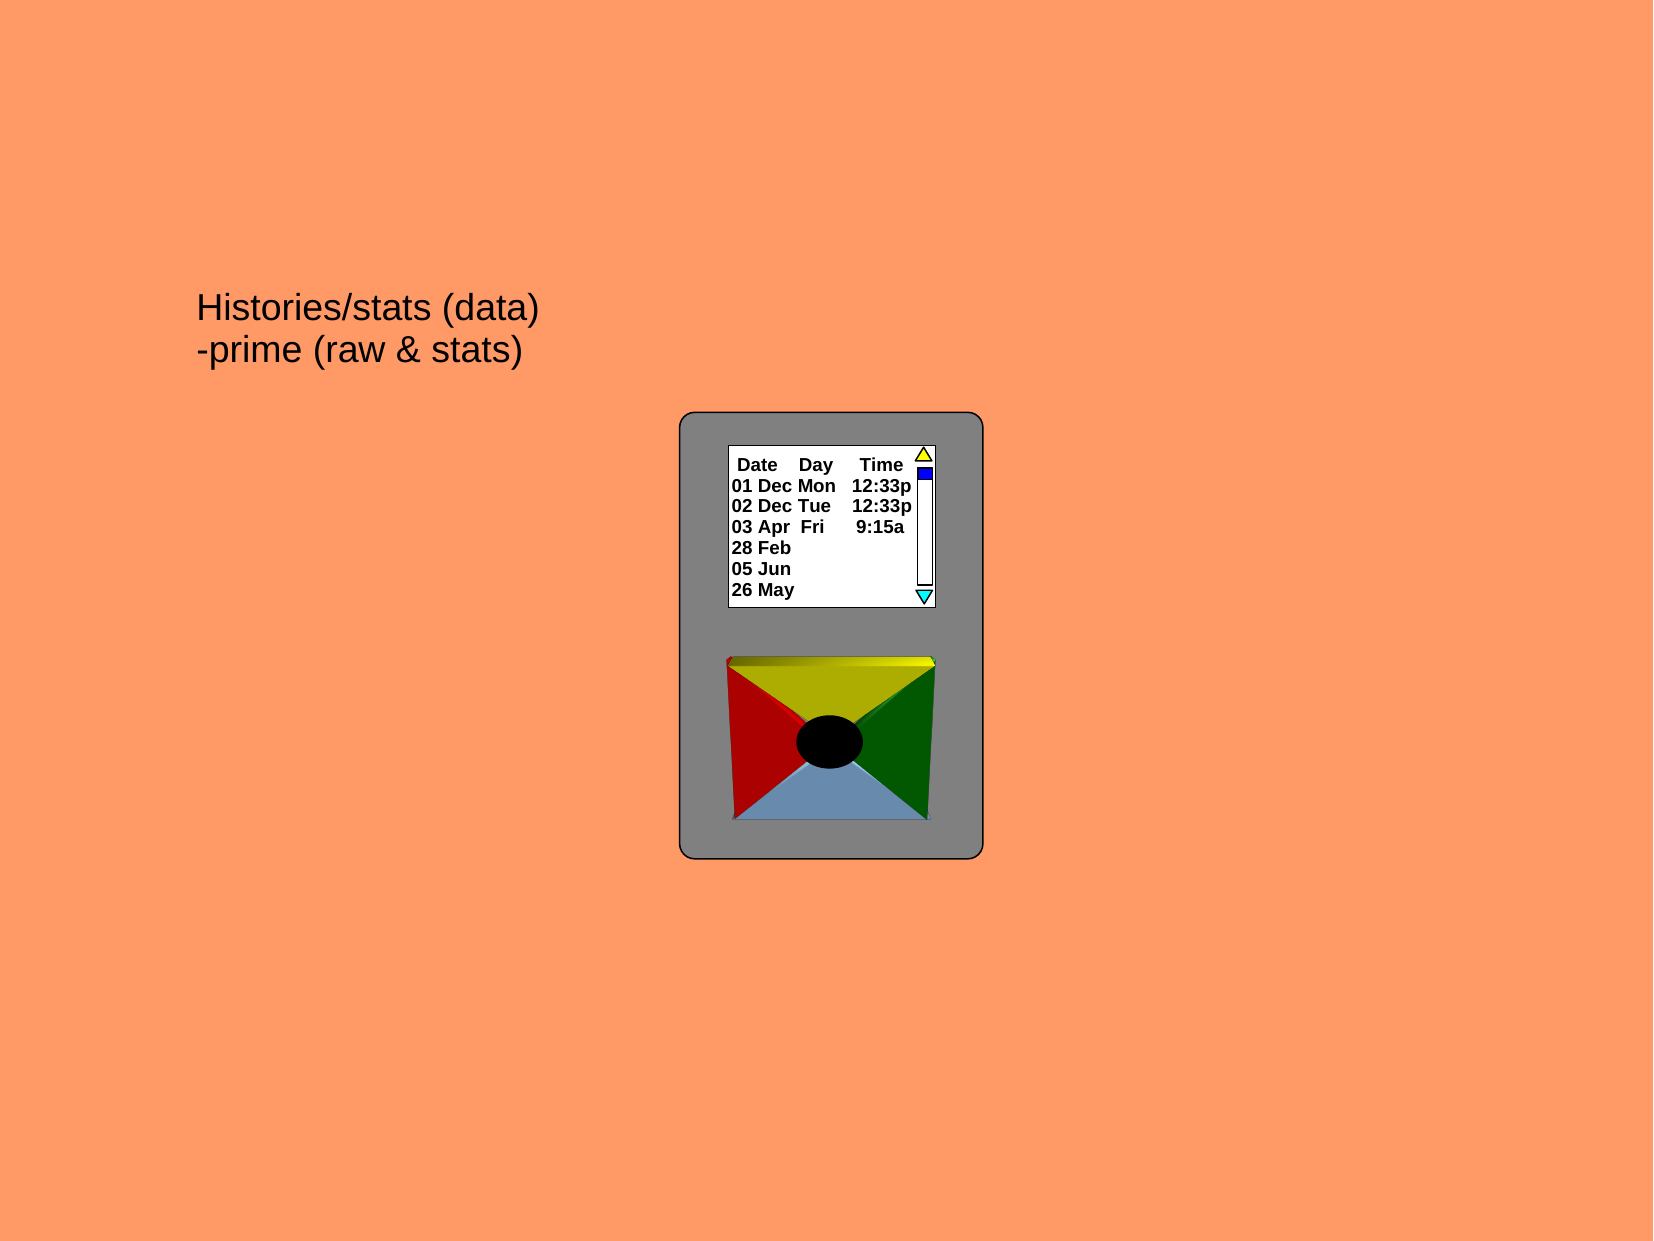

Histories/stats (data)
-prime (raw & stats)
 Date Day Time
01 Dec Mon 12:33p
02 Dec Tue 12:33p
03 Apr Fri 9:15a
28 Feb
05 Jun
26 May